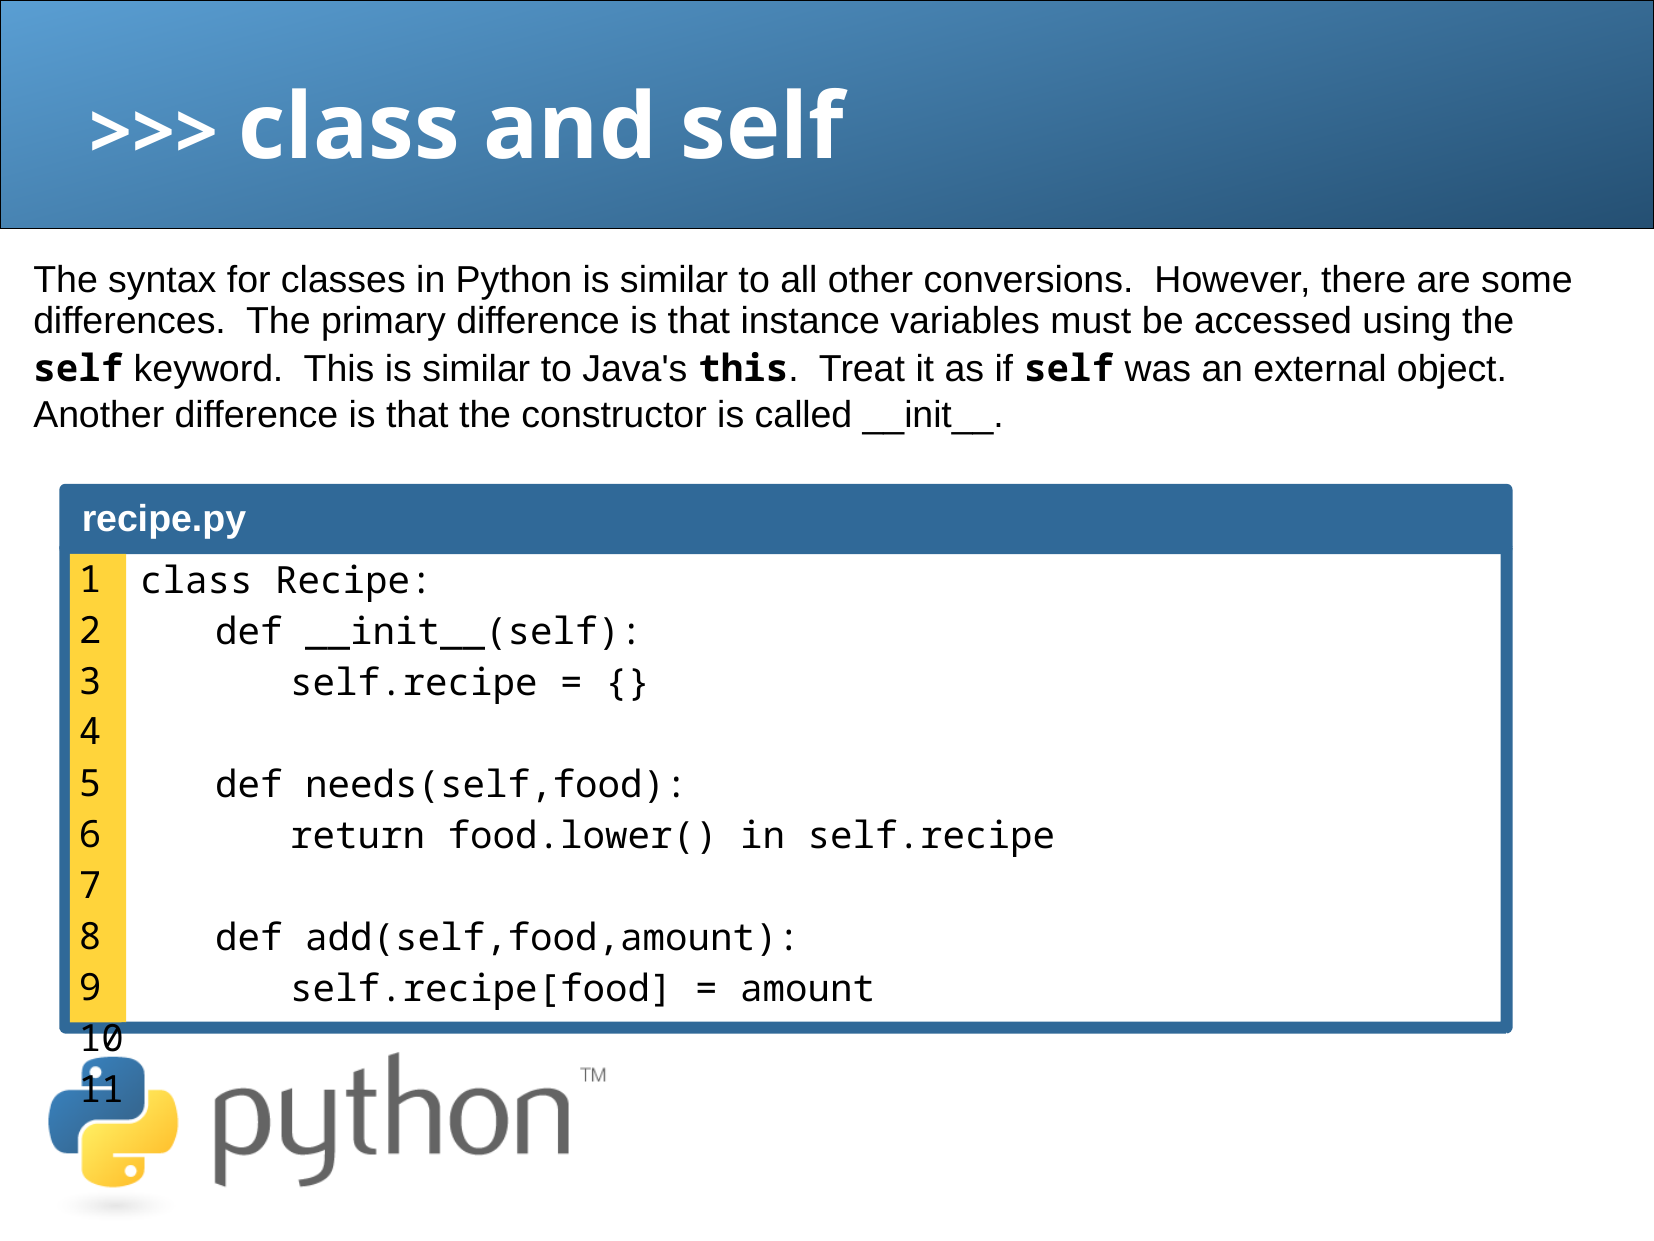

>>> class and self
The syntax for classes in Python is similar to all other conversions. However, there are some differences. The primary difference is that instance variables must be accessed using the self keyword. This is similar to Java's this. Treat it as if self was an external object. Another difference is that the constructor is called __init__.
recipe.py
1
2
3
4
5
6
7
8
9
10
11
class Recipe:
	def __init__(self):
		self.recipe = {}
	def needs(self,food):
		return food.lower() in self.recipe
	def add(self,food,amount):
		self.recipe[food] = amount